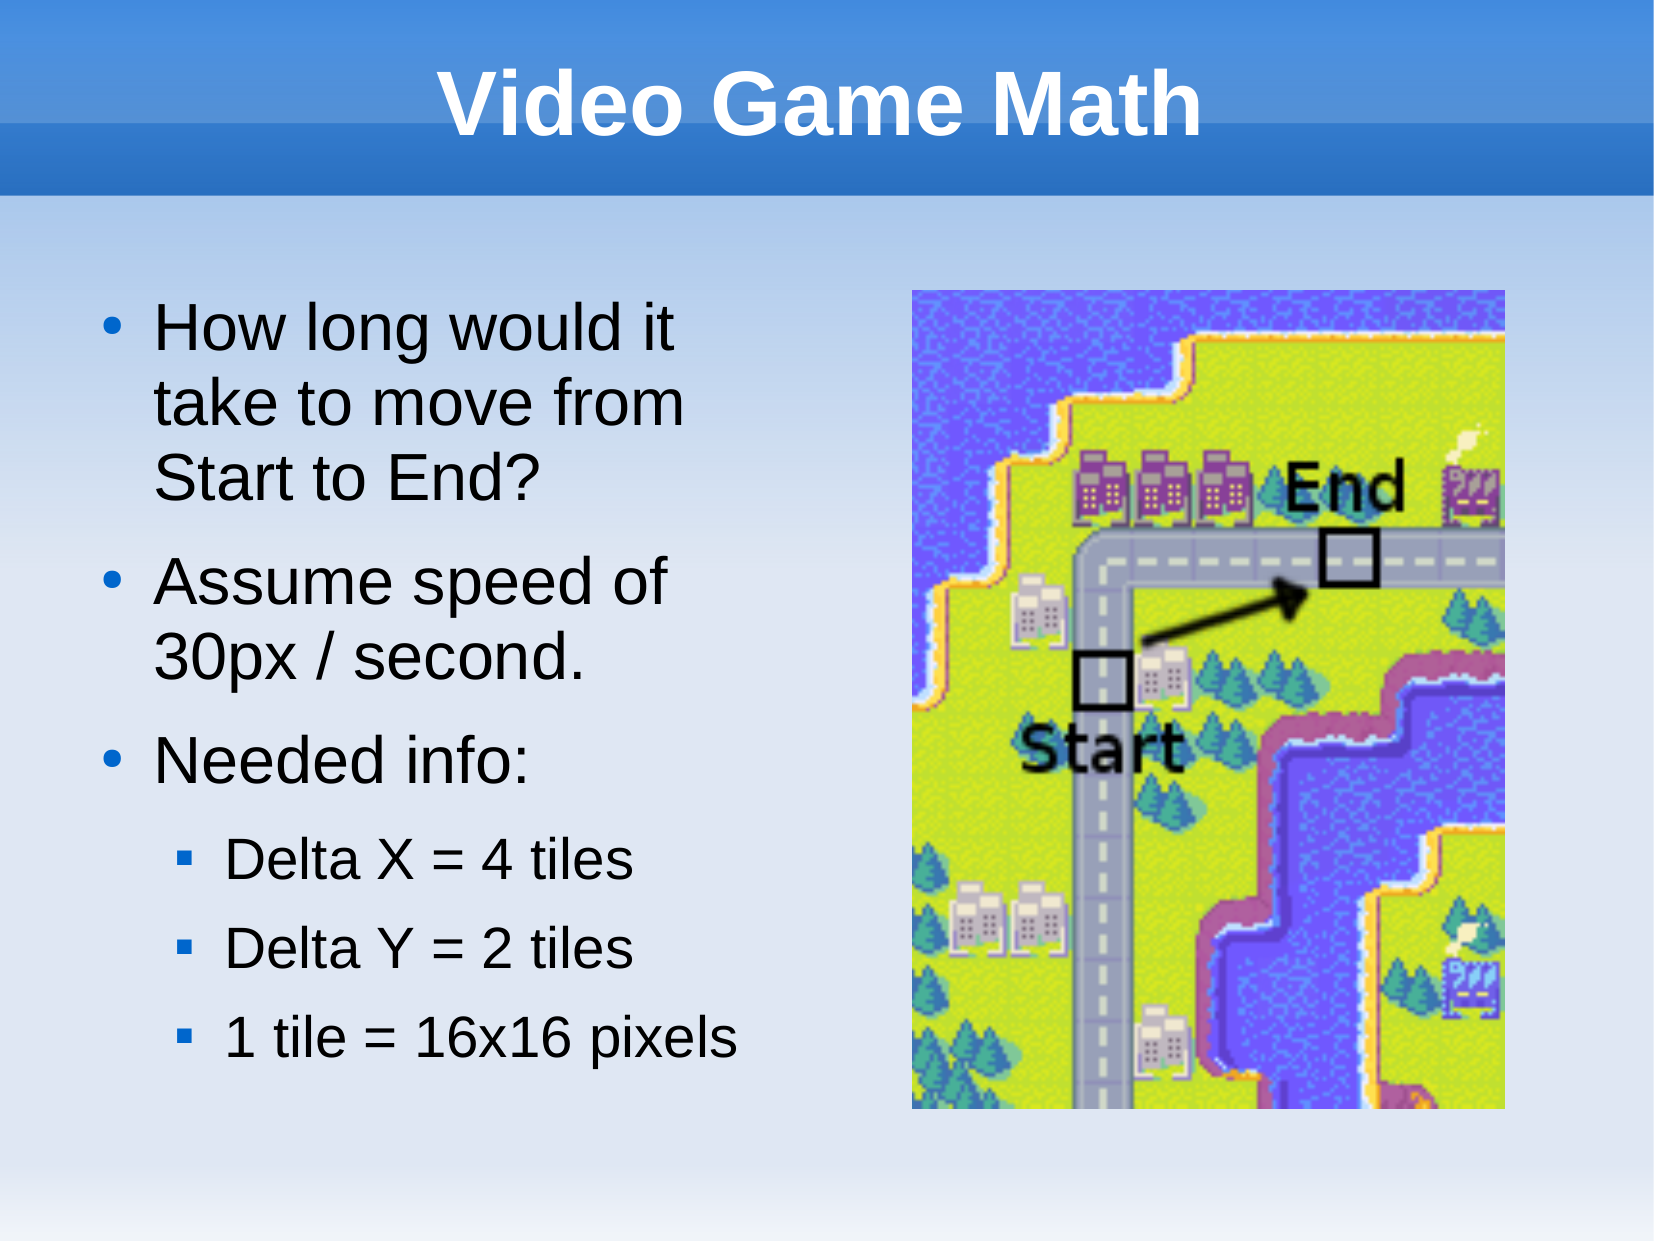

Video Game Math
# How long would it take to move from Start to End?
Assume speed of 30px / second.
Needed info:
Delta X = 4 tiles
Delta Y = 2 tiles
1 tile = 16x16 pixels